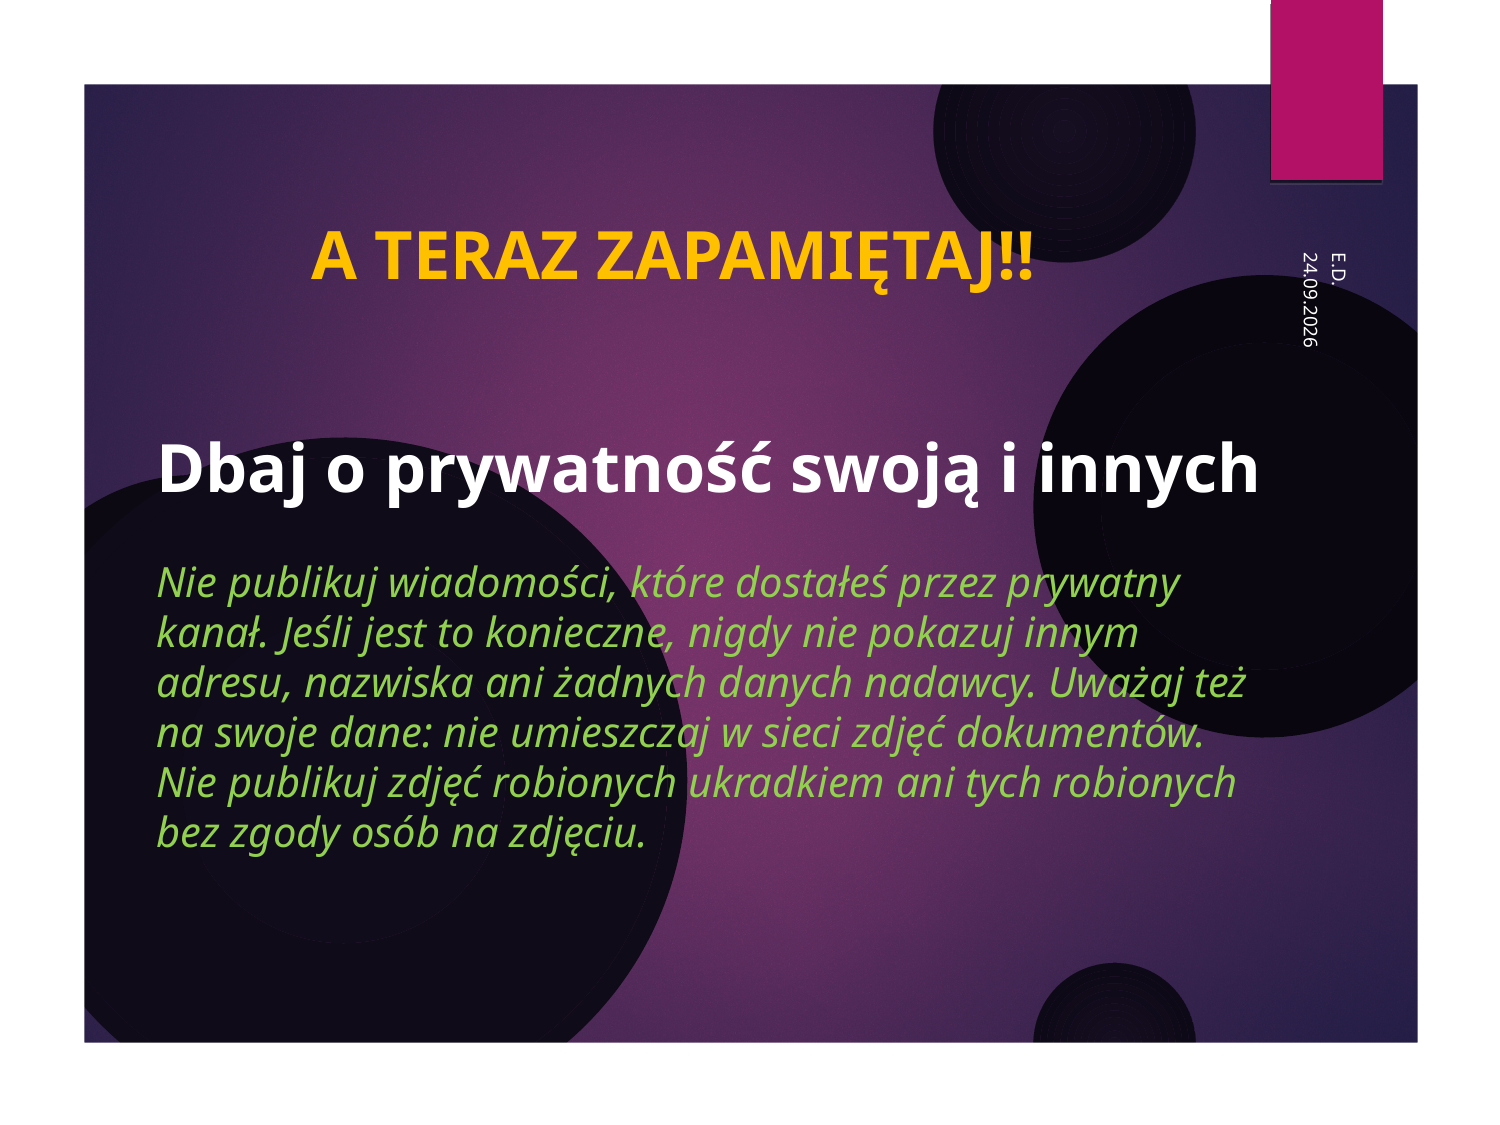

# A TERAZ ZAPAMIĘTAJ!!
Dbaj o prywatność swoją i innych
Nie publikuj wiadomości, które dostałeś przez prywatny kanał. Jeśli jest to konieczne, nigdy nie pokazuj innym adresu, nazwiska ani żadnych danych nadawcy. Uważaj też na swoje dane: nie umieszczaj w sieci zdjęć dokumentów.
Nie publikuj zdjęć robionych ukradkiem ani tych robionych bez zgody osób na zdjęciu.
E.D.